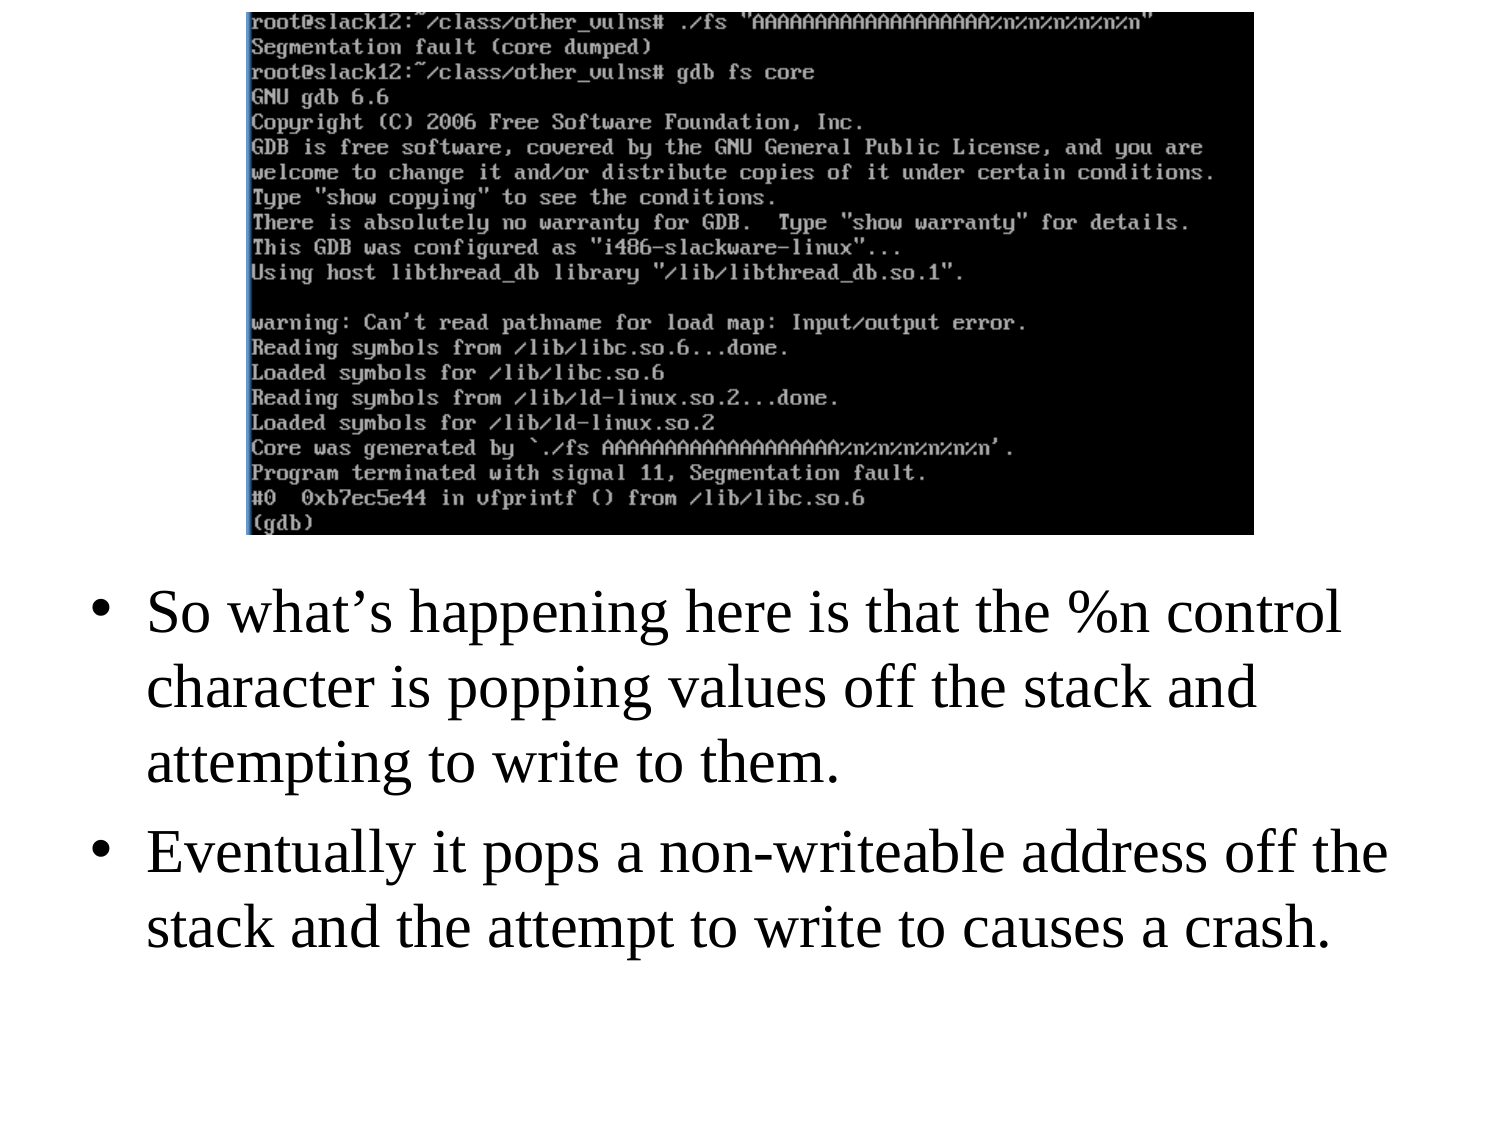

# So what’s happening here is that the %n control character is popping values off the stack and attempting to write to them.
Eventually it pops a non-writeable address off the stack and the attempt to write to causes a crash.